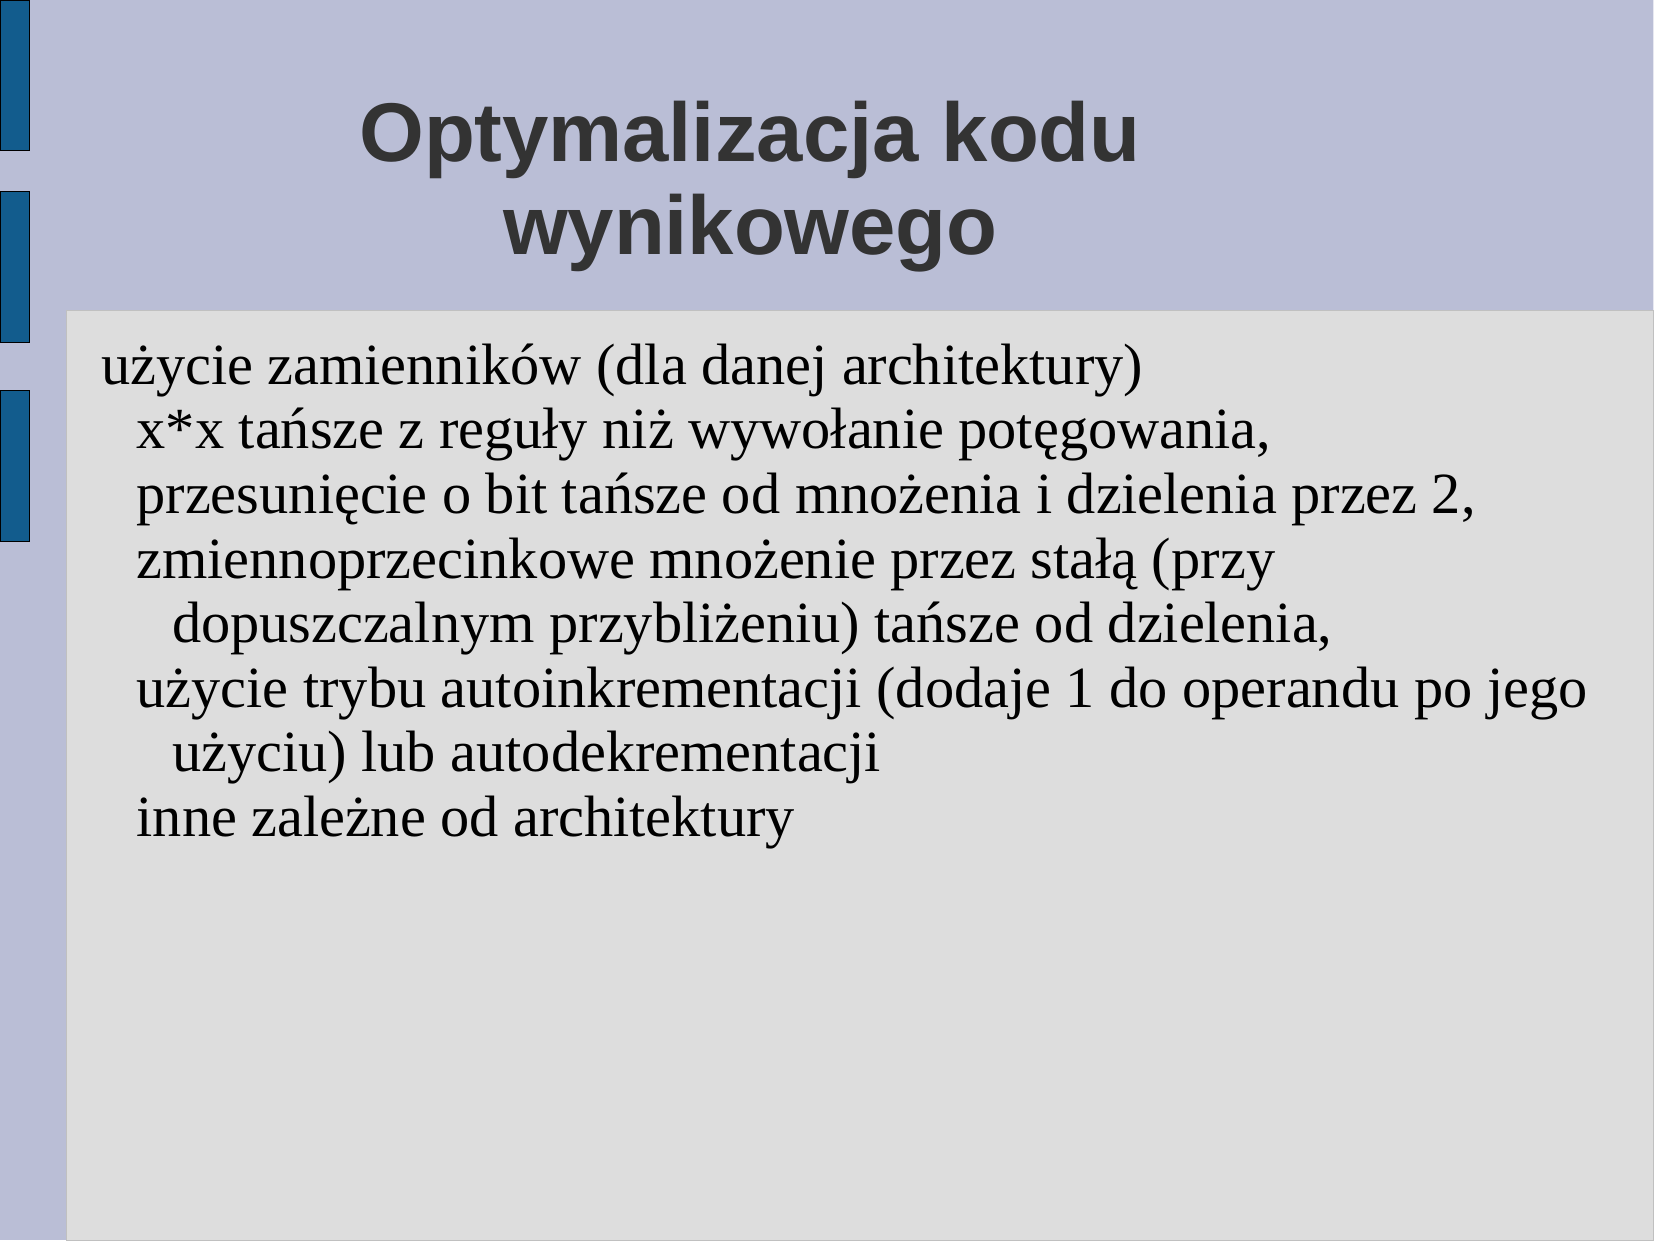

# Optymalizacja kodu wynikowego
użycie zamienników (dla danej architektury)
x*x tańsze z reguły niż wywołanie potęgowania,
przesunięcie o bit tańsze od mnożenia i dzielenia przez 2,
zmiennoprzecinkowe mnożenie przez stałą (przy dopuszczalnym przybliżeniu) tańsze od dzielenia,
użycie trybu autoinkrementacji (dodaje 1 do operandu po jego użyciu) lub autodekrementacji
inne zależne od architektury